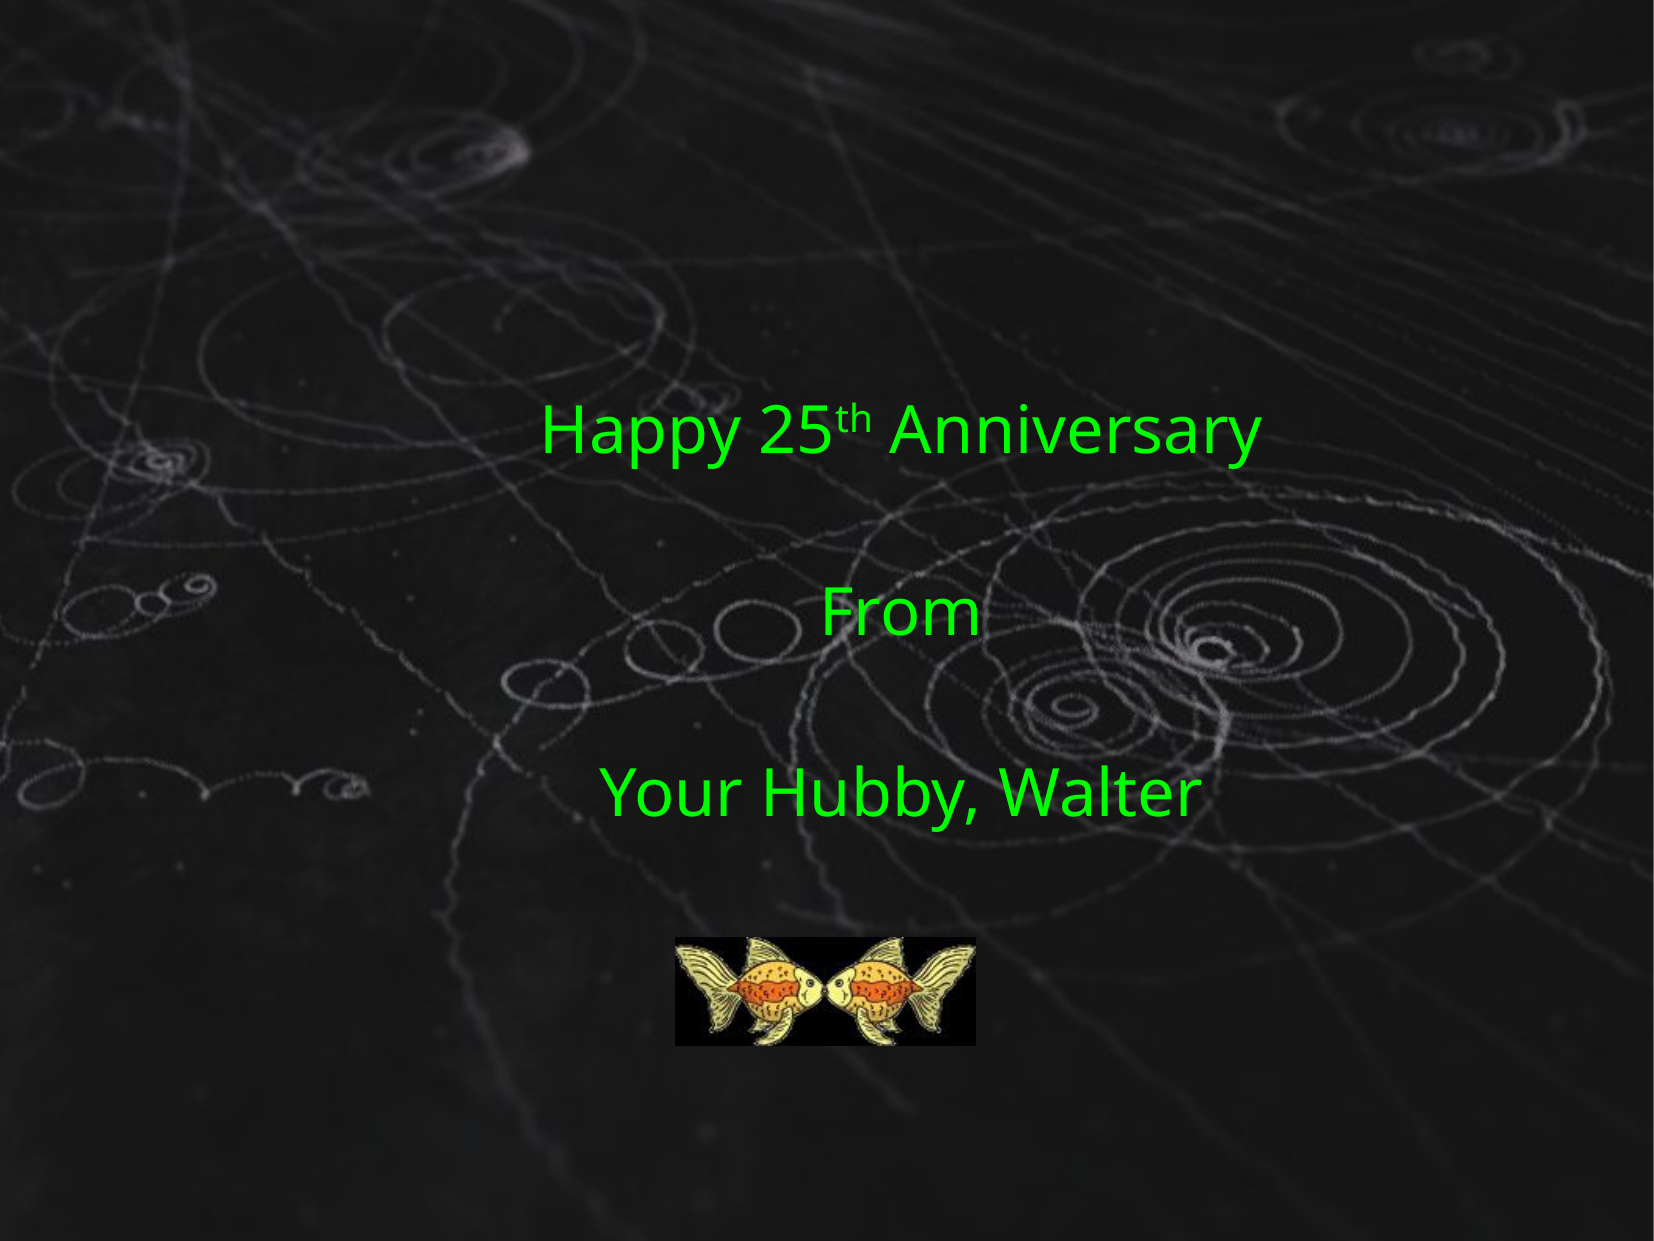

Happy 25th Anniversary
From
Your Hubby, Walter